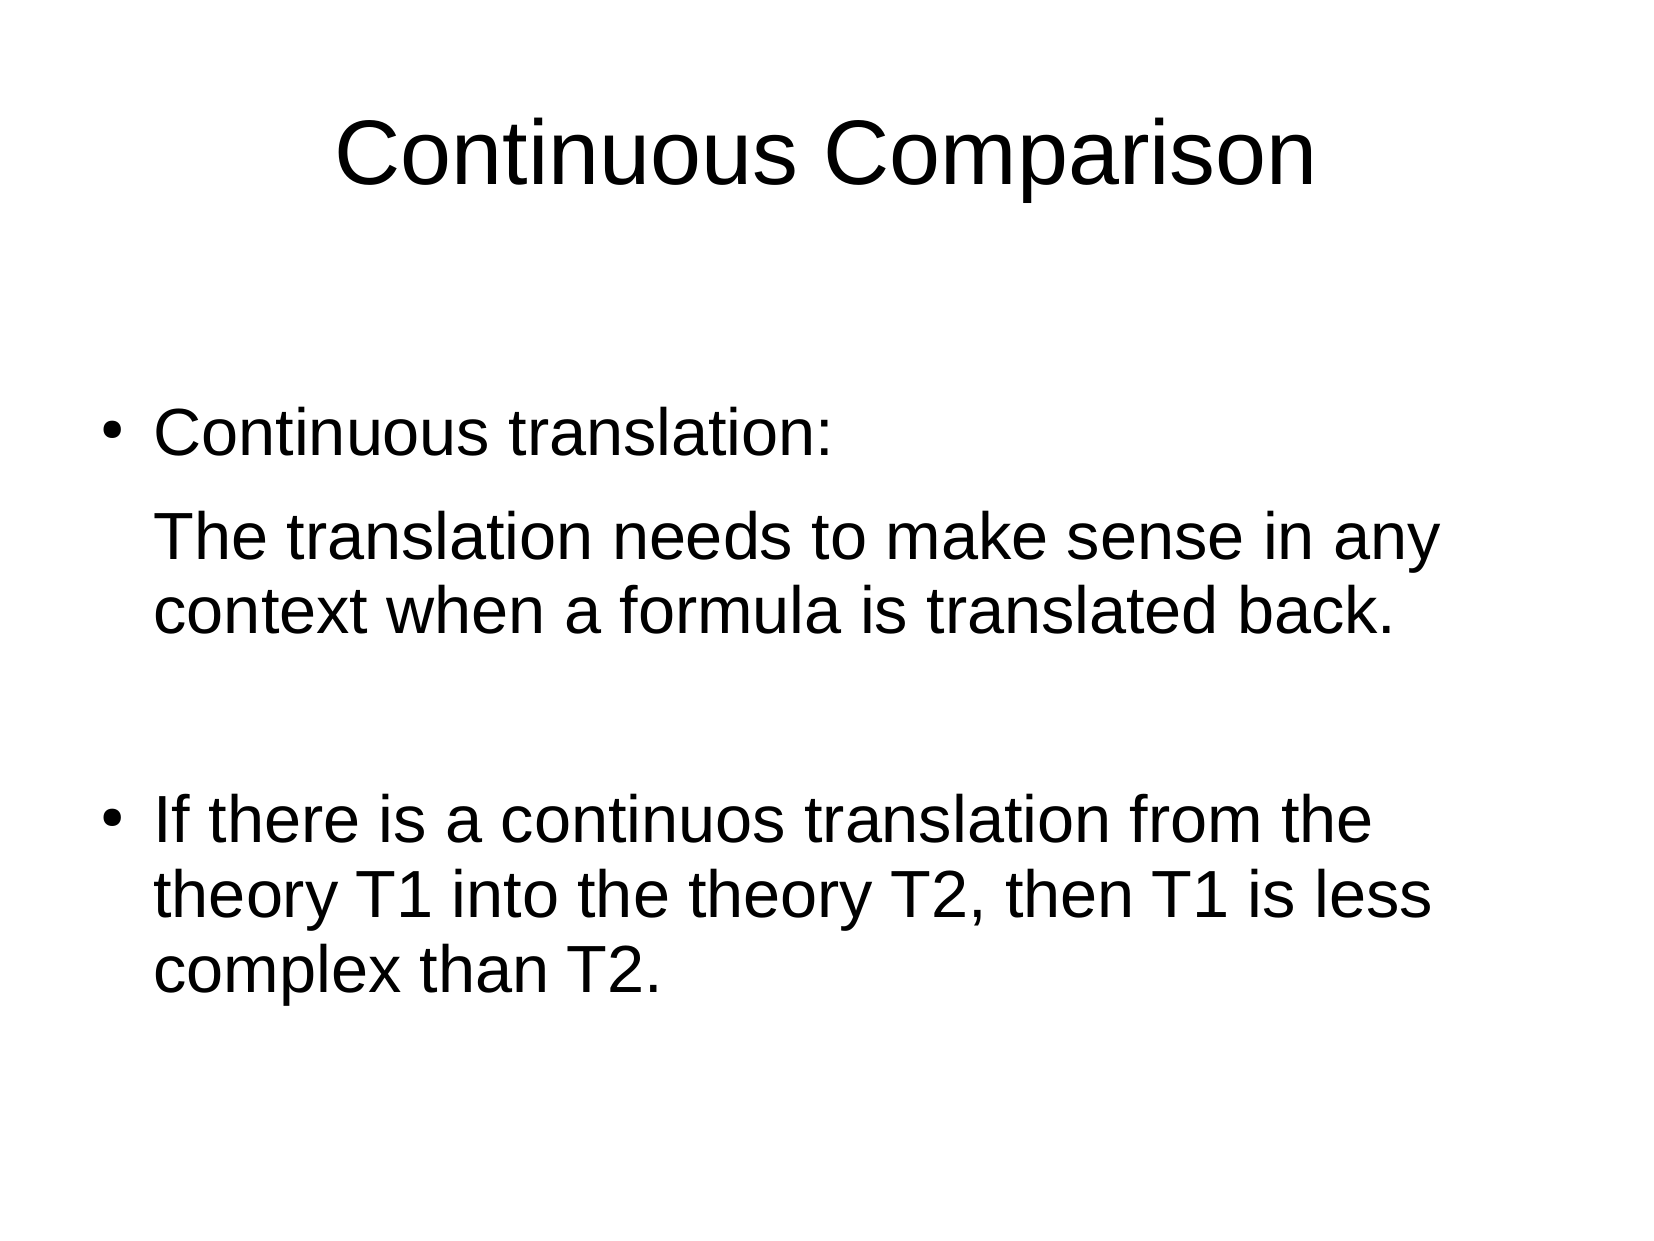

# Continuous Comparison
Continuous translation:
The translation needs to make sense in any context when a formula is translated back.
If there is a continuos translation from the theory T1 into the theory T2, then T1 is less complex than T2.